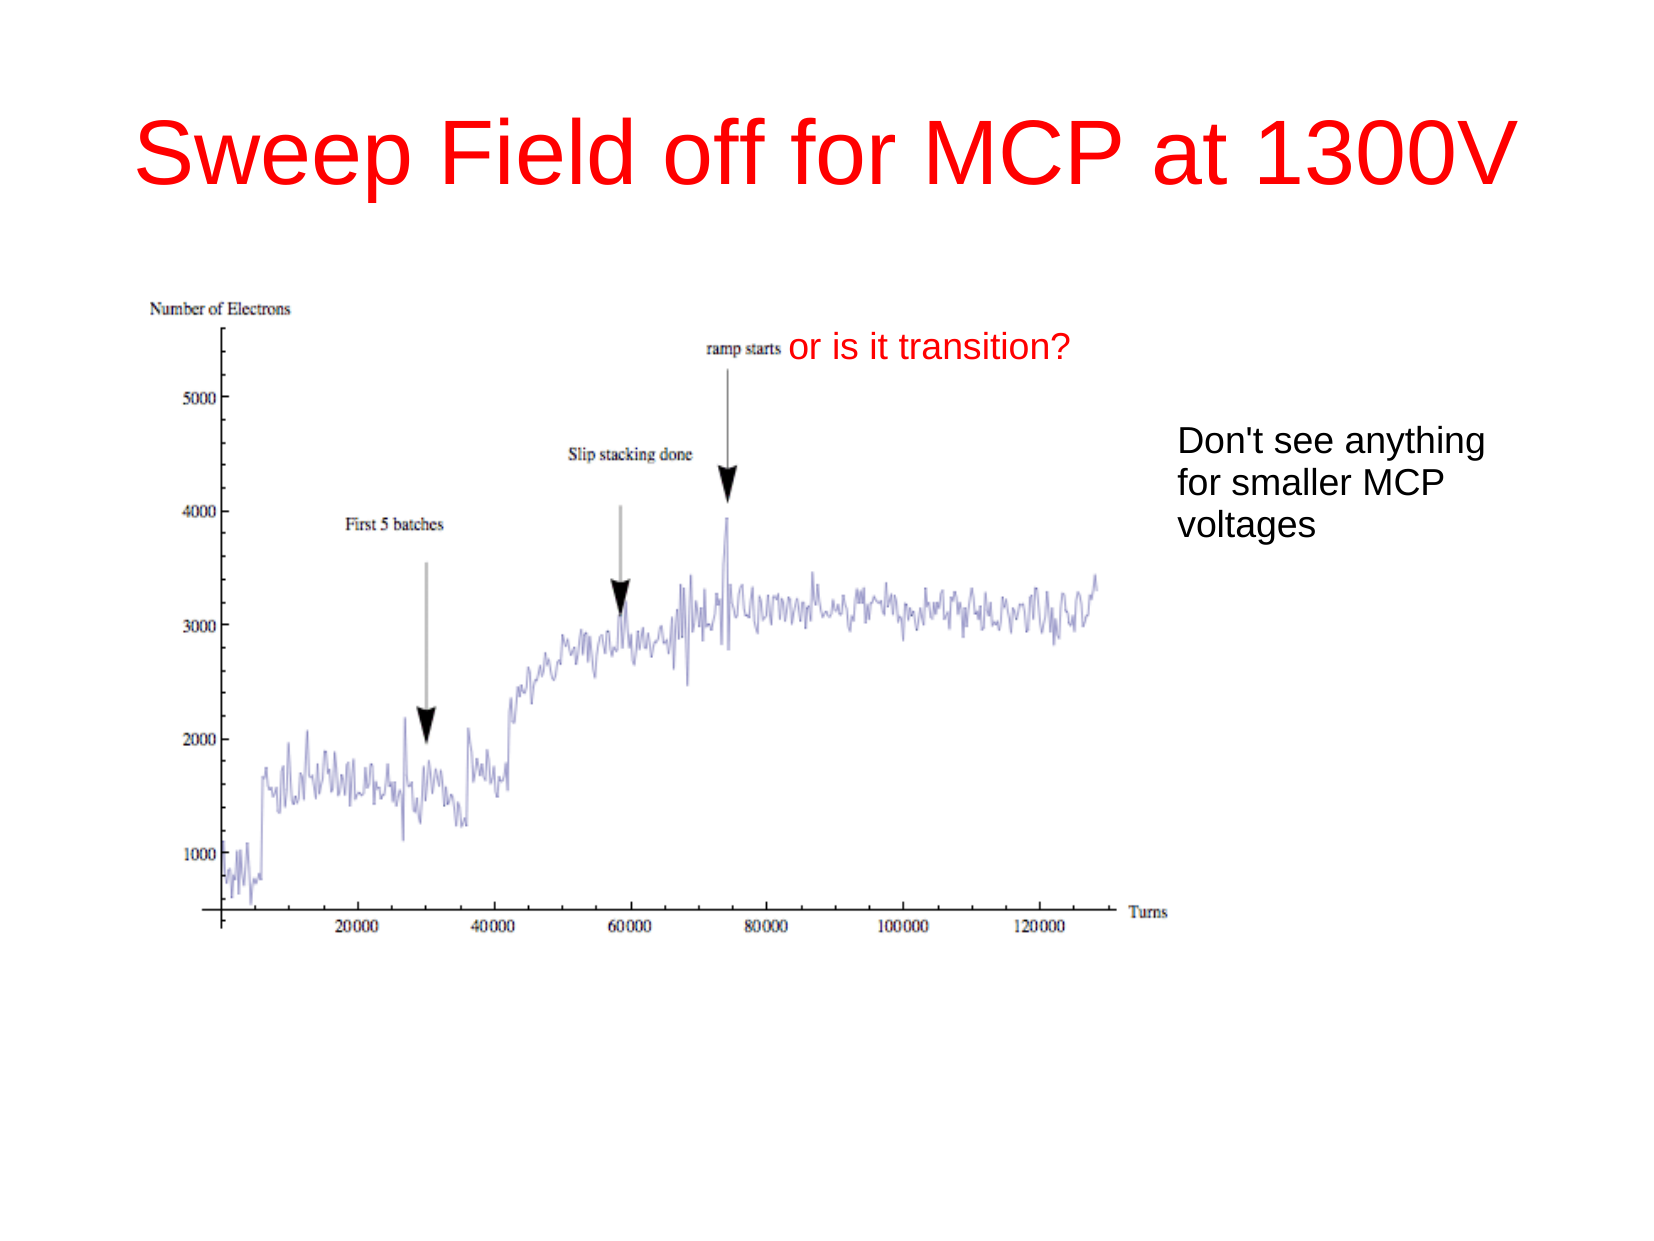

# Sweep Field off for MCP at 1300V
or is it transition?
Don't see anything for smaller MCP voltages